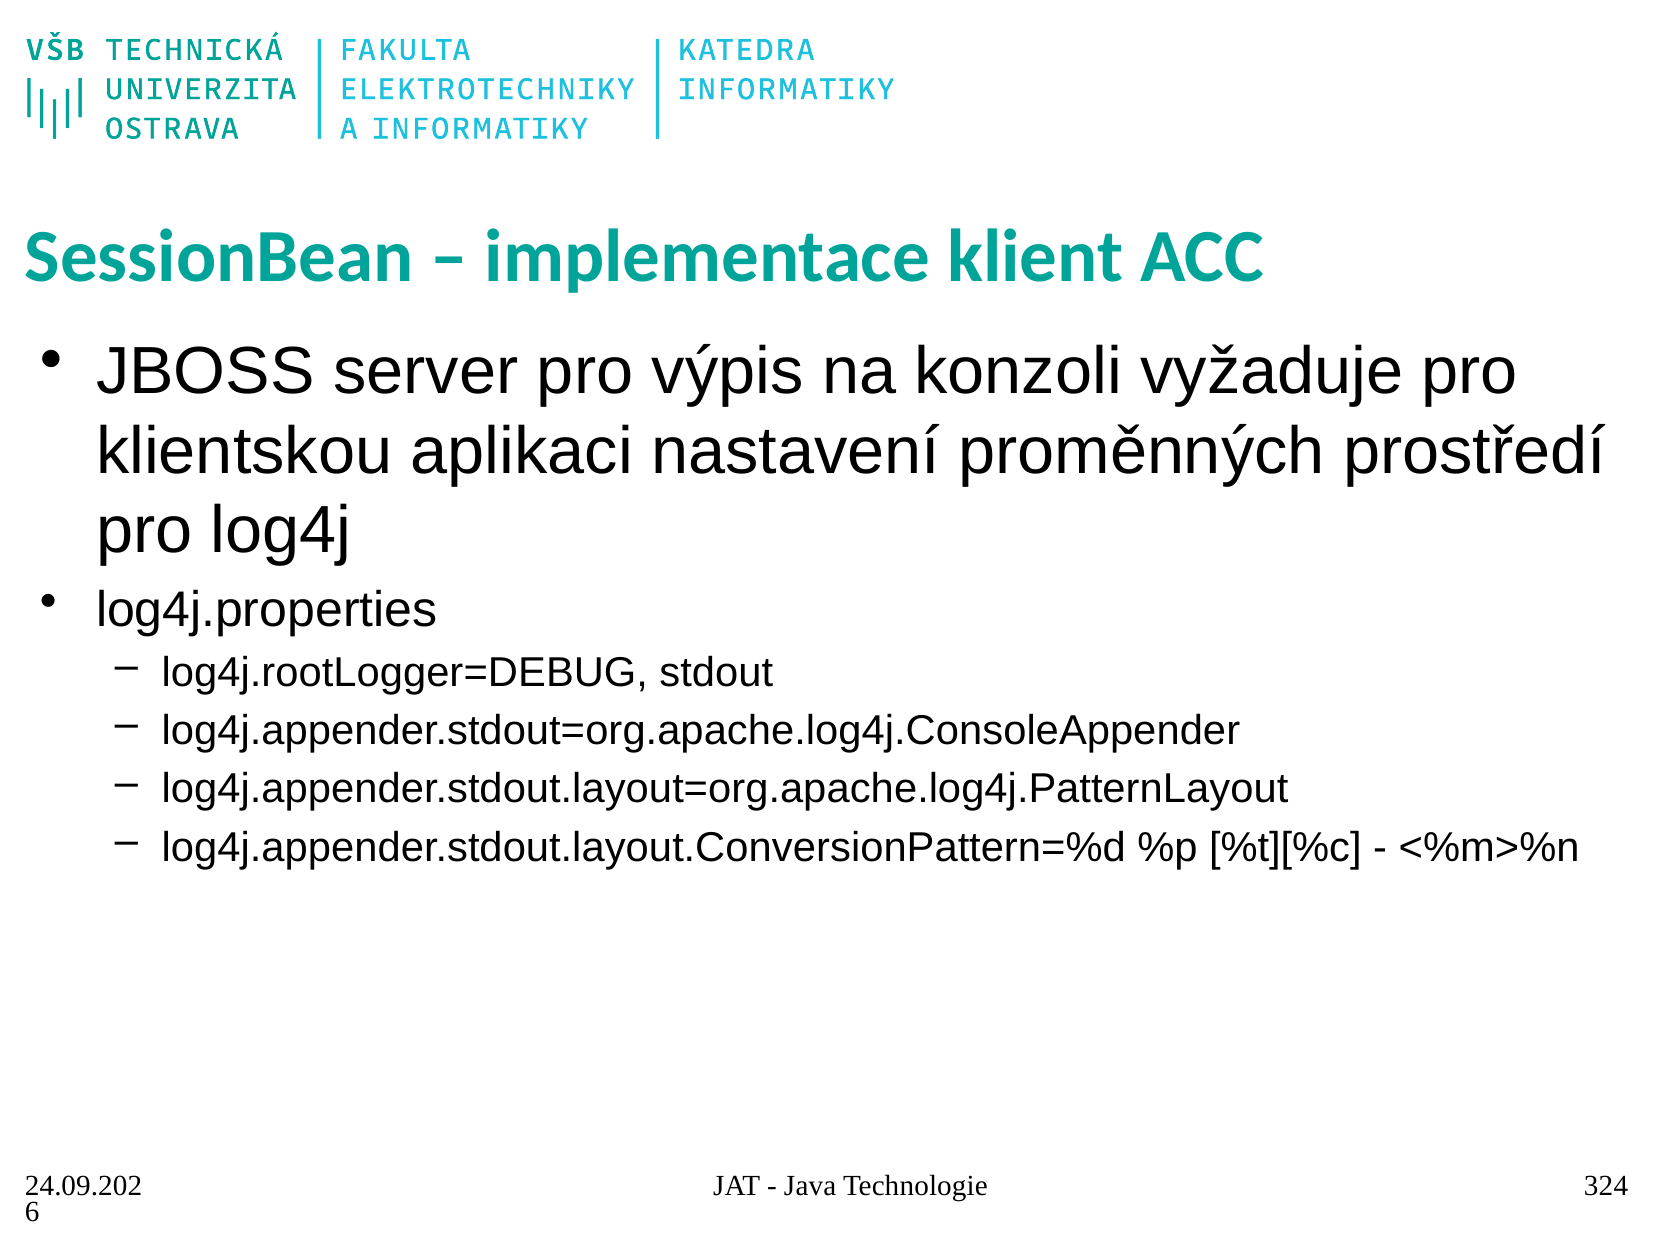

SessionBean – implementace klient ACC
# JBOSS server pro výpis na konzoli vyžaduje pro klientskou aplikaci nastavení proměnných prostředí pro log4j
log4j.properties
log4j.rootLogger=DEBUG, stdout
log4j.appender.stdout=org.apache.log4j.ConsoleAppender
log4j.appender.stdout.layout=org.apache.log4j.PatternLayout
log4j.appender.stdout.layout.ConversionPattern=%d %p [%t][%c] - <%m>%n
JAT - Java Technologie
324